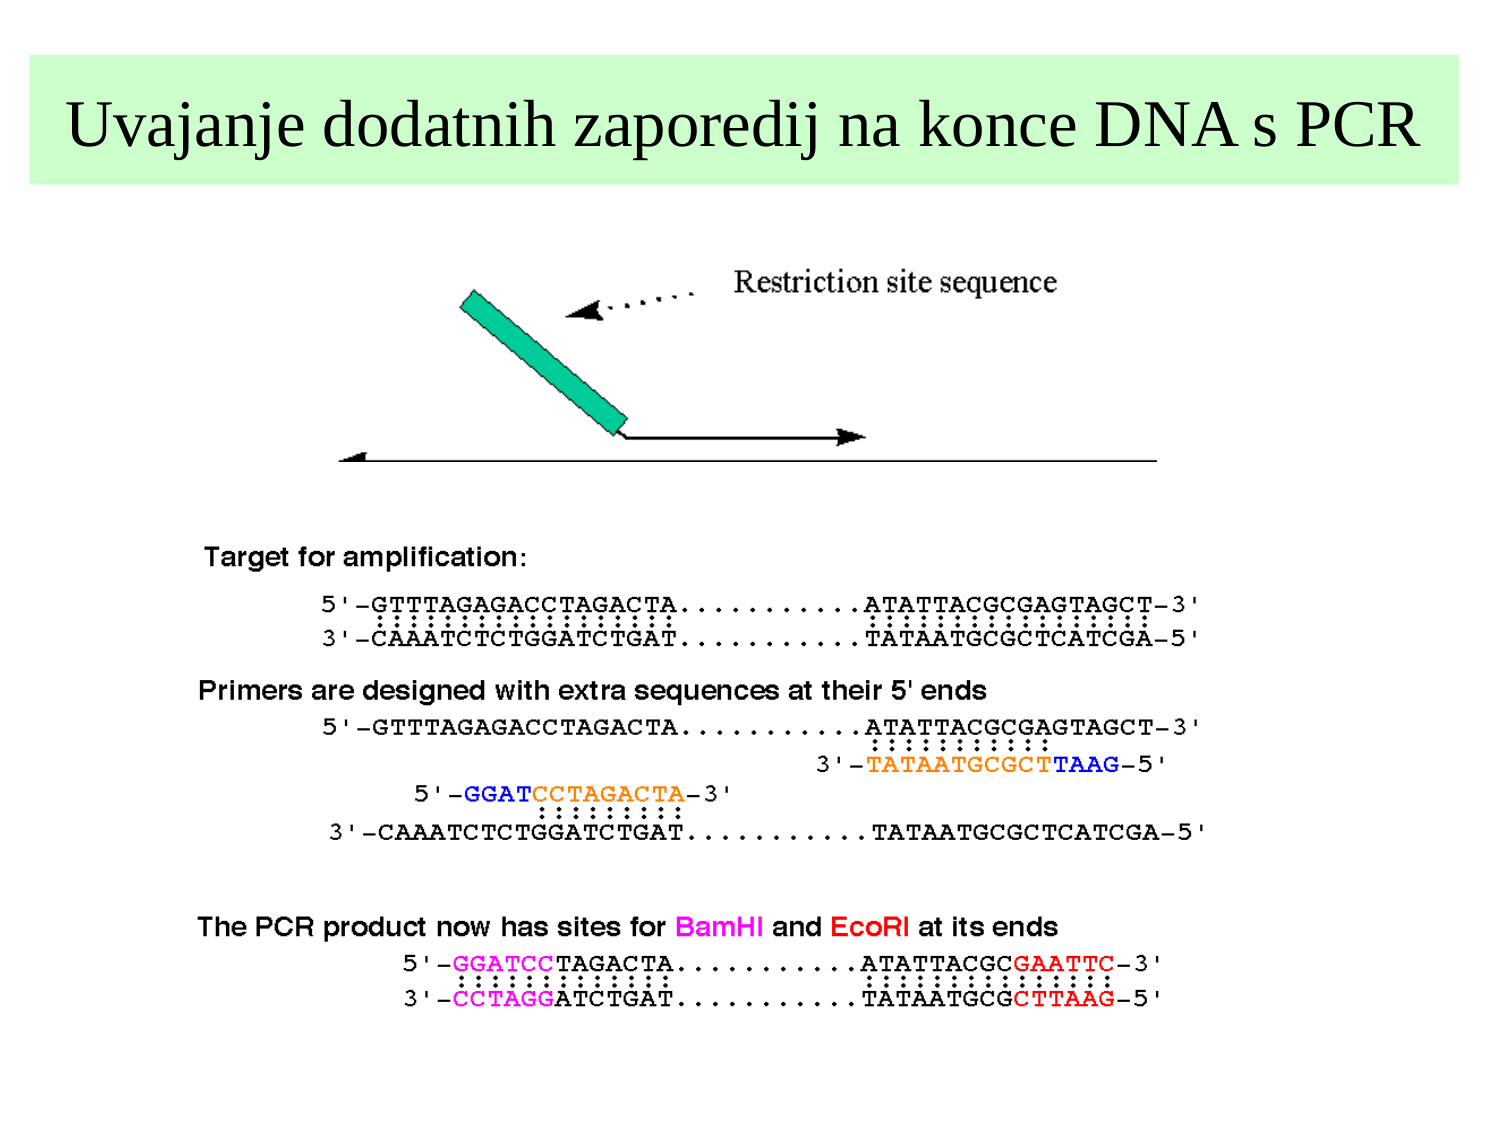

# Uvajanje dodatnih zaporedij na konce DNA s PCR